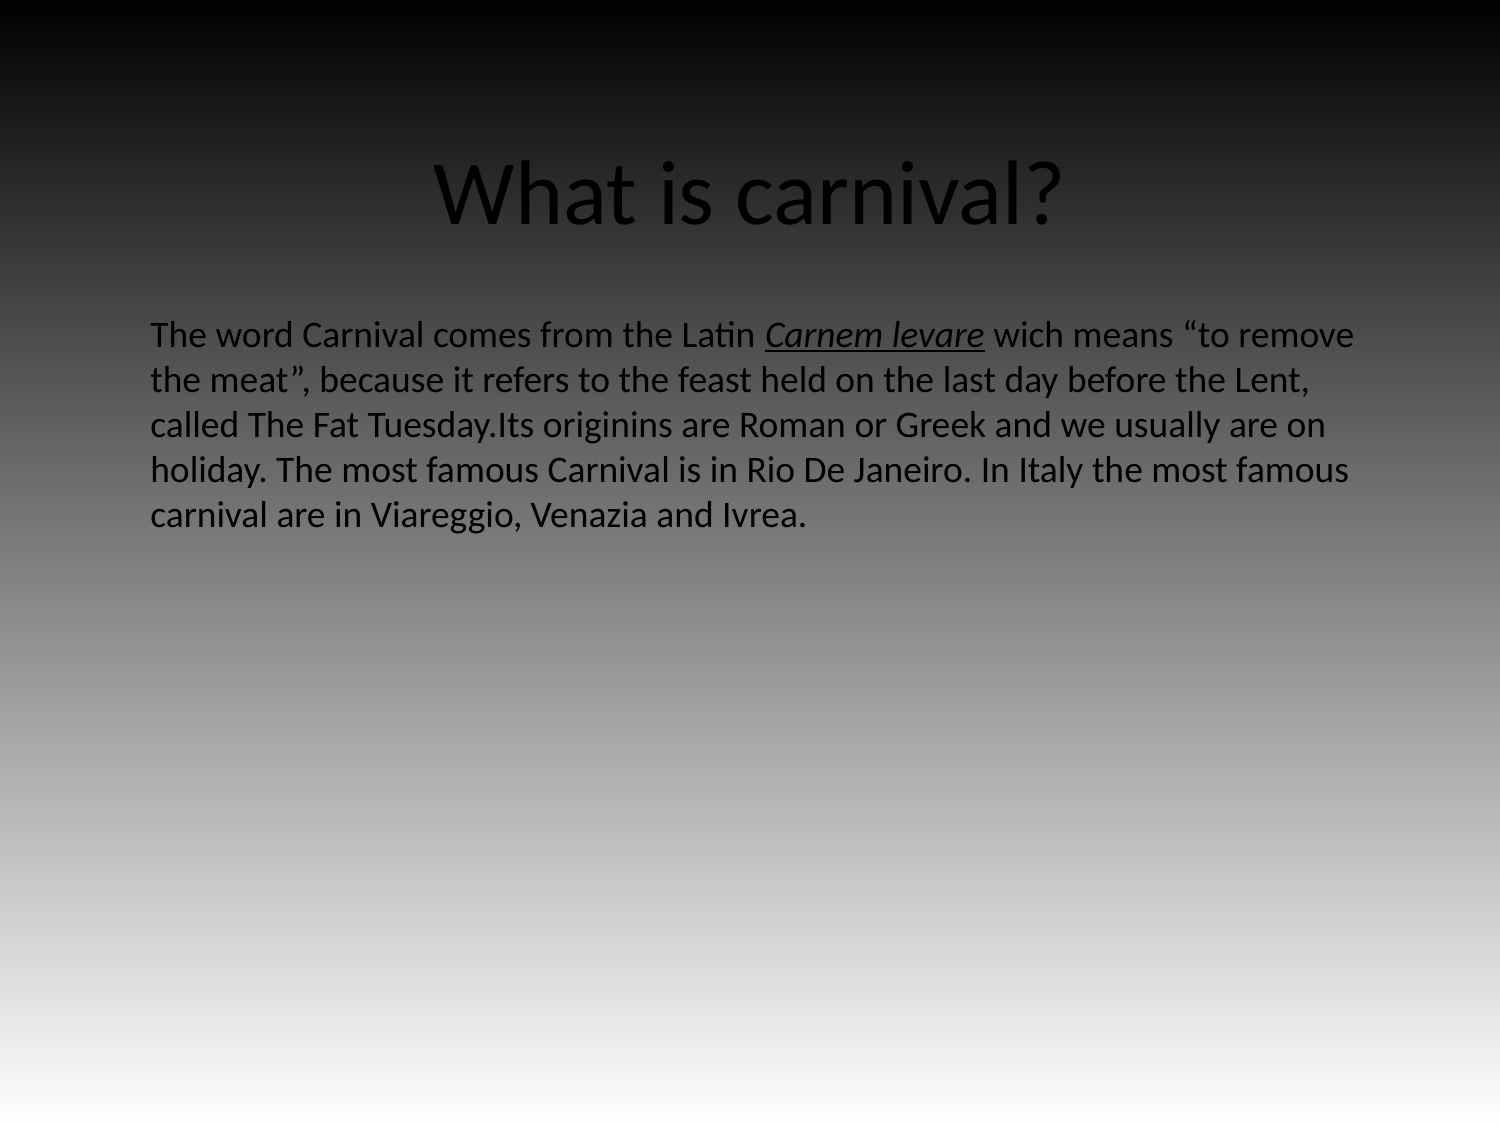

What is carnival?
The word Carnival comes from the Latin Carnem levare wich means “to remove the meat”, because it refers to the feast held on the last day before the Lent, called The Fat Tuesday.Its originins are Roman or Greek and we usually are on holiday. The most famous Carnival is in Rio De Janeiro. In Italy the most famous carnival are in Viareggio, Venazia and Ivrea.